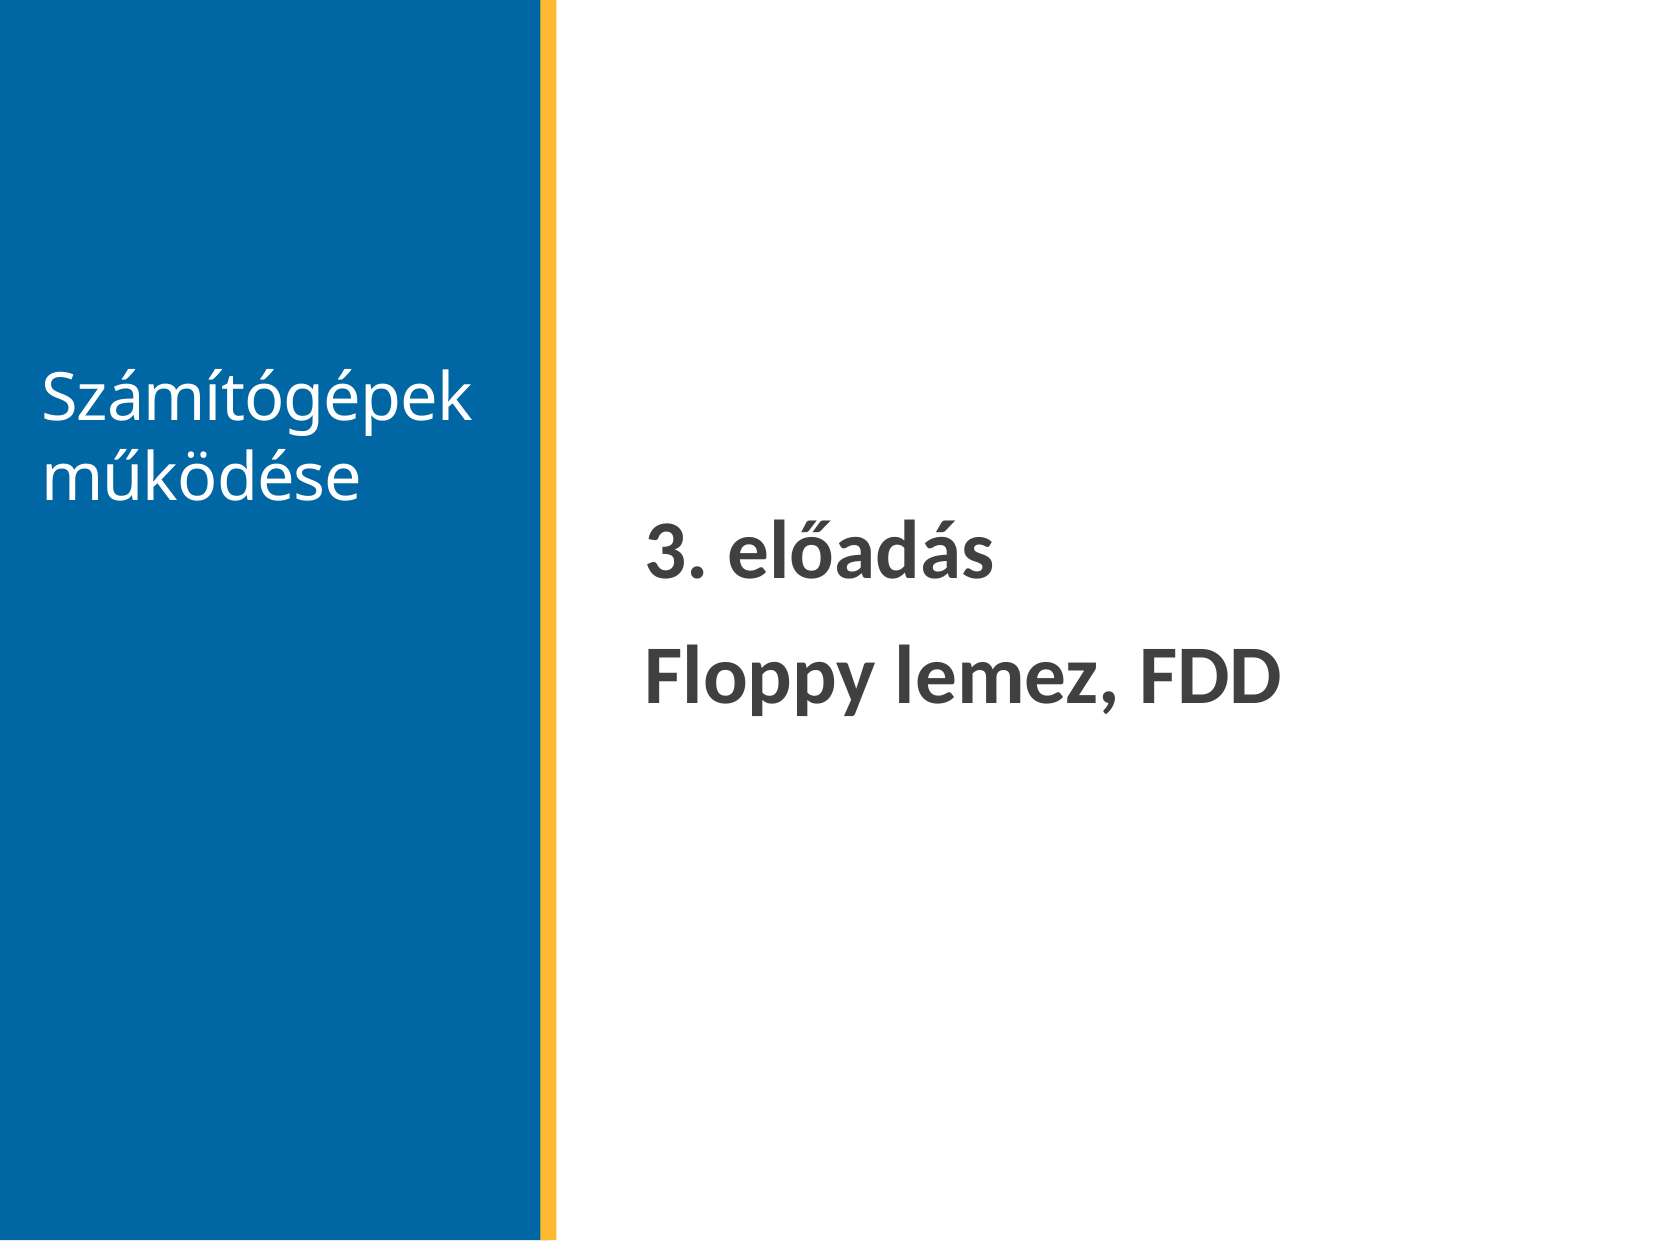

# Számítógépek működése
3. előadás
Floppy lemez, FDD